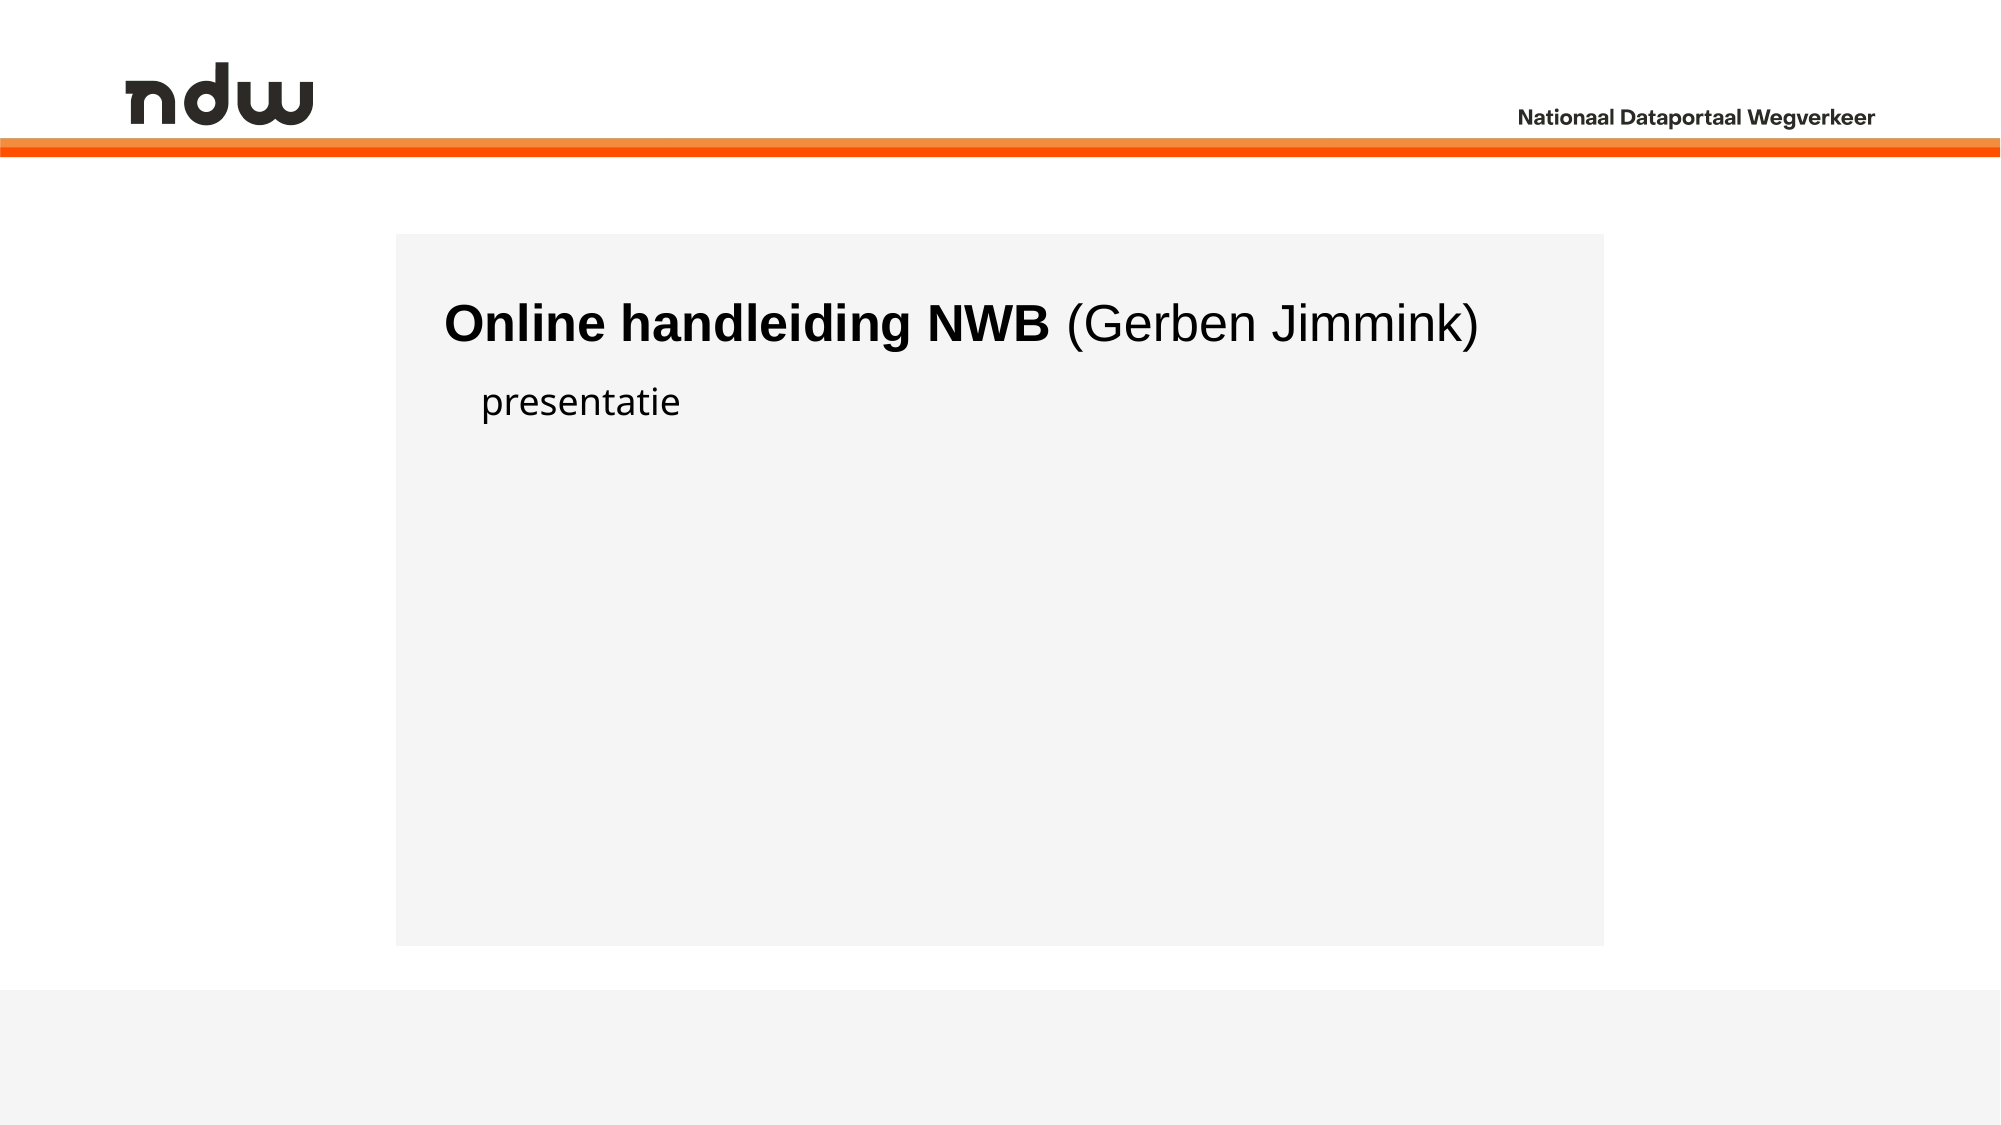

Online handleiding NWB (Gerben Jimmink)
# presentatie